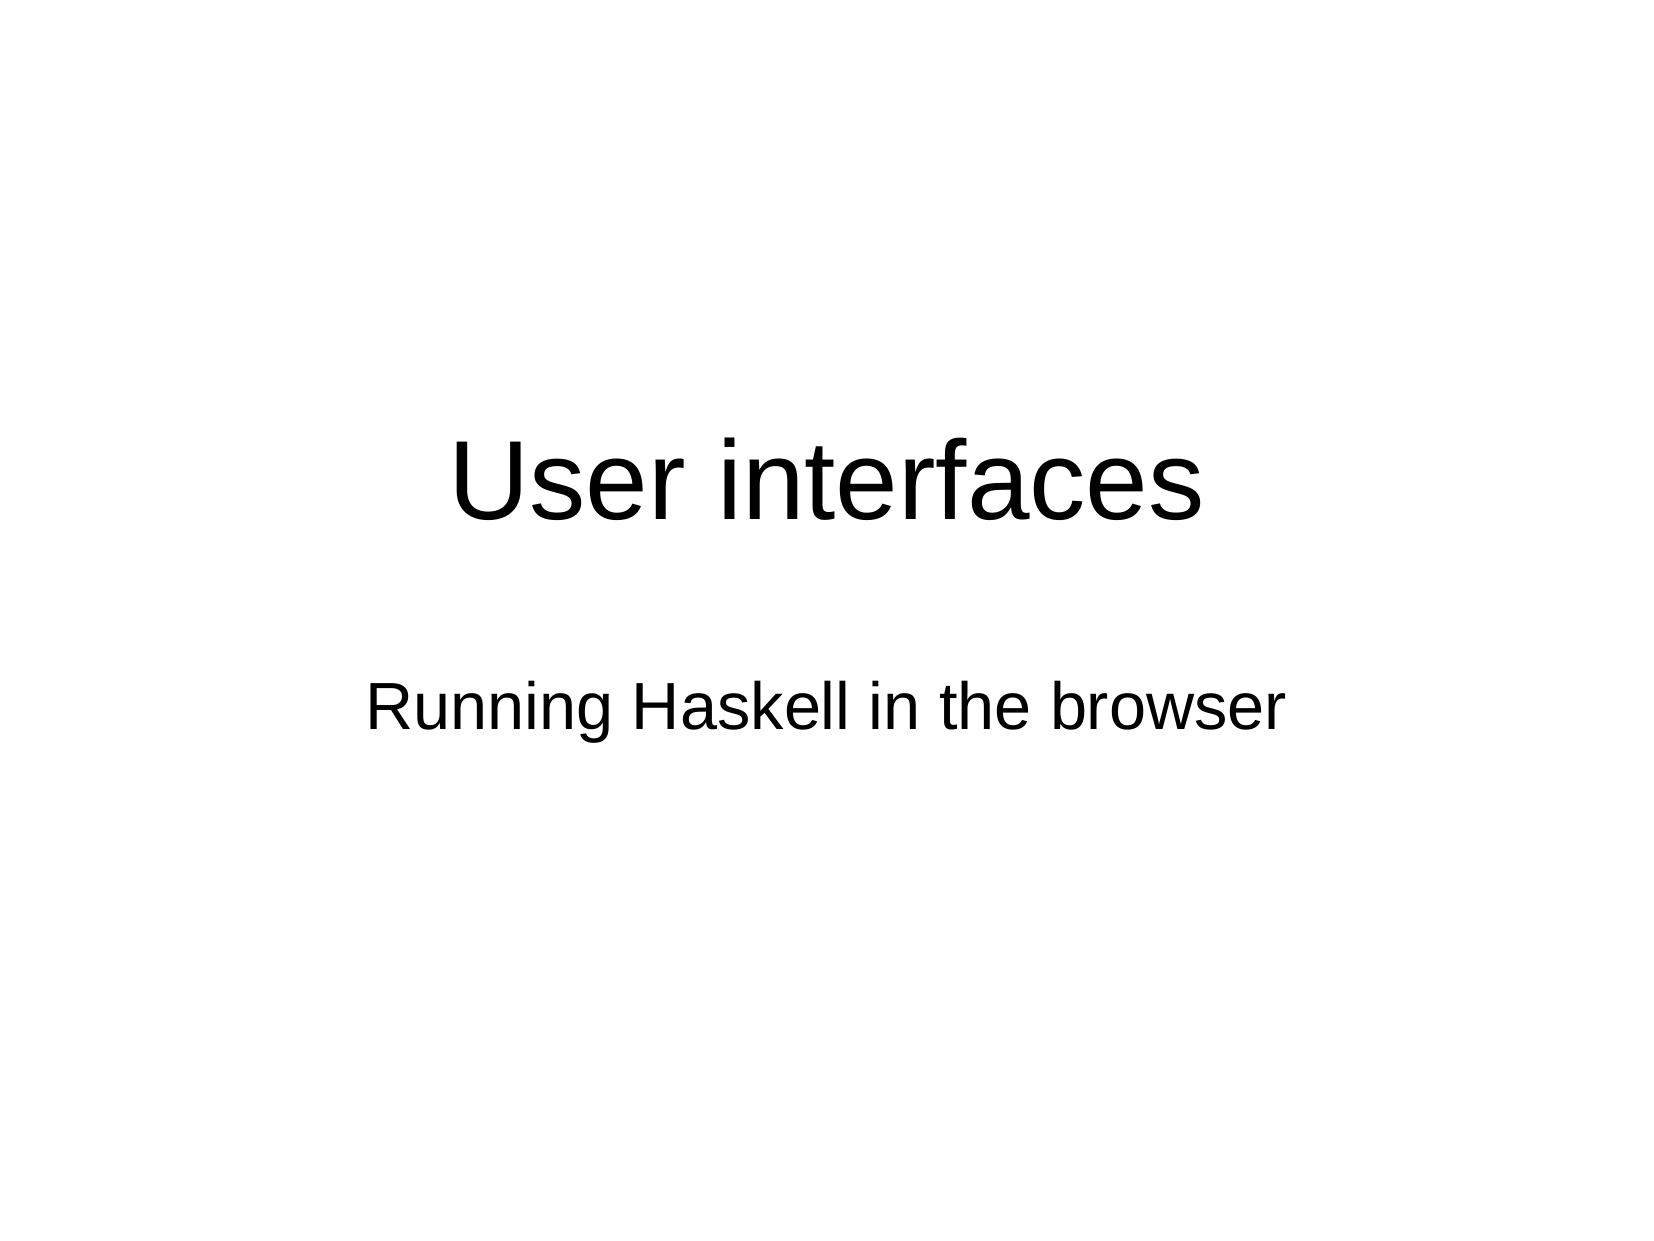

# User interfaces
Running Haskell in the browser